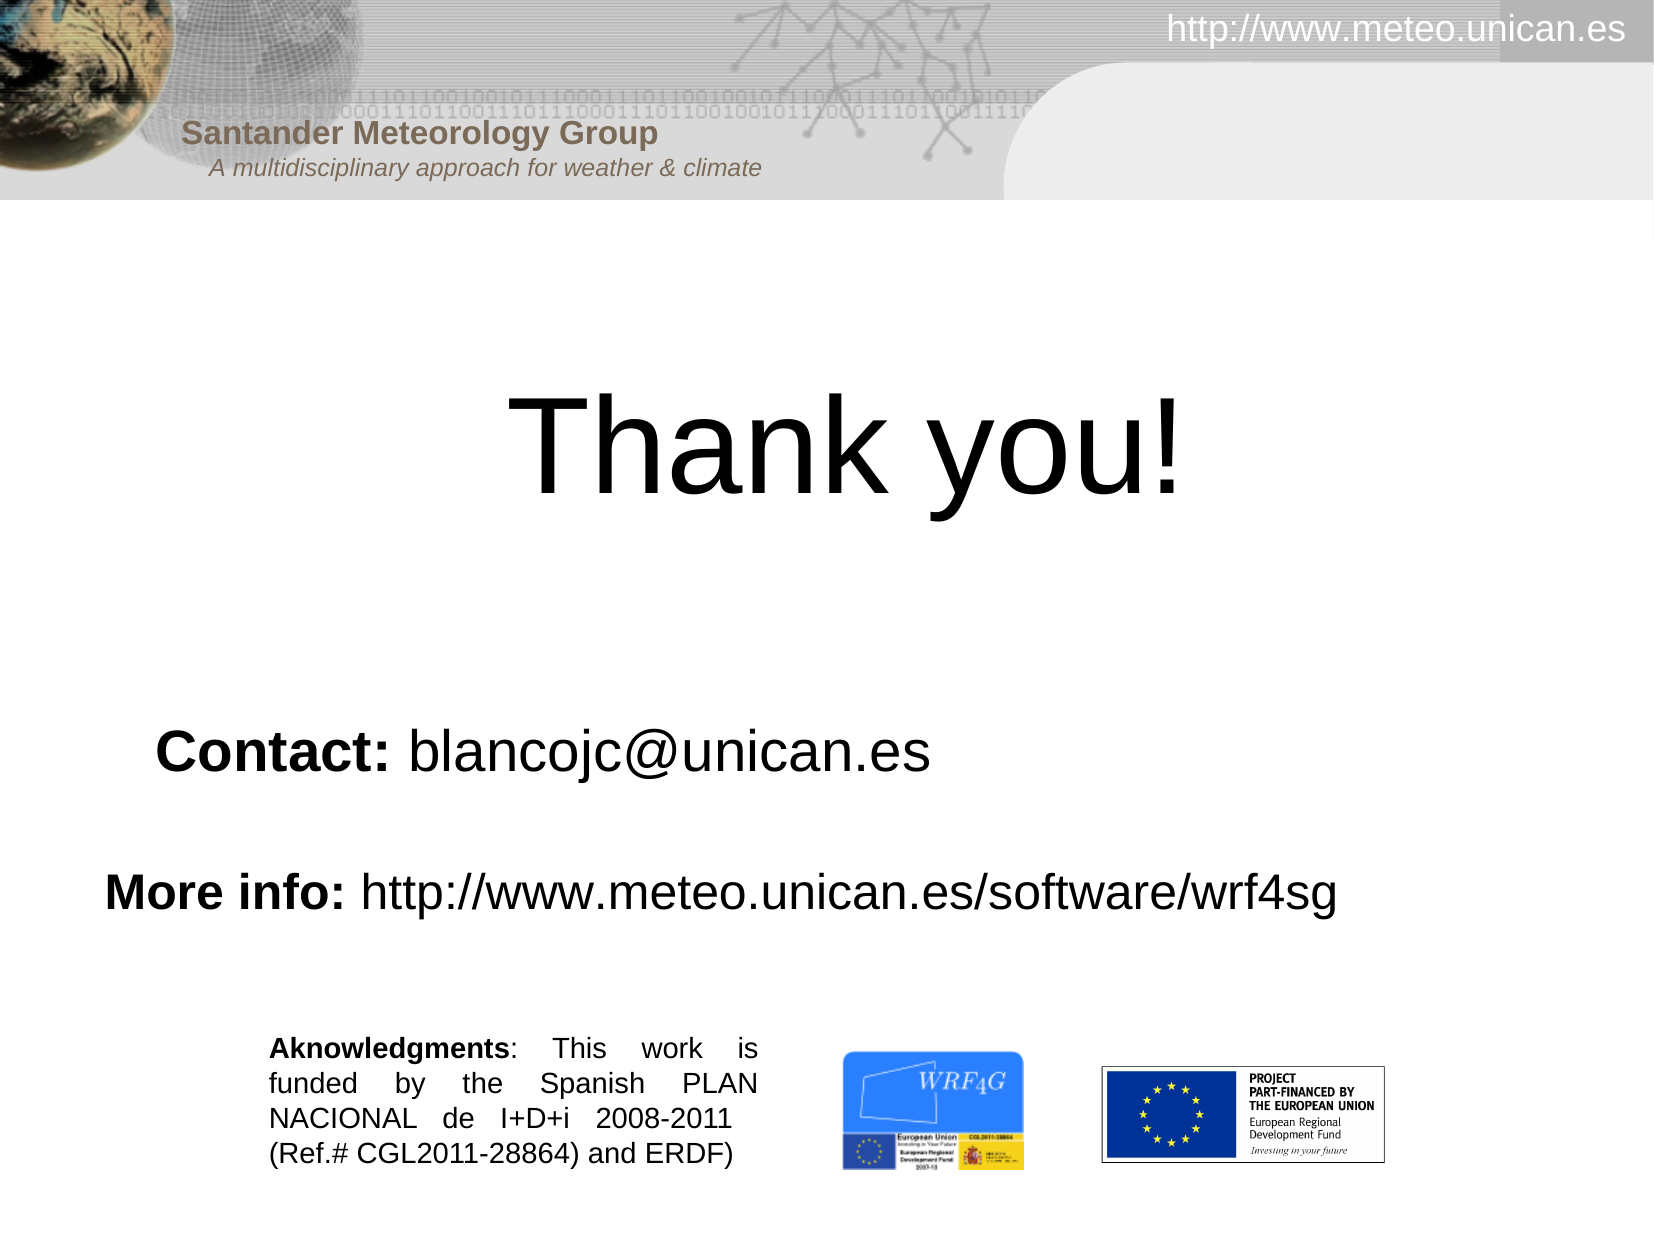

Thank you!
 Contact: blancojc@unican.es
More info: http://www.meteo.unican.es/software/wrf4sg
Aknowledgments: This work is funded by the Spanish PLAN NACIONAL de I+D+i 2008-2011
(Ref.# CGL2011-28864) and ERDF)